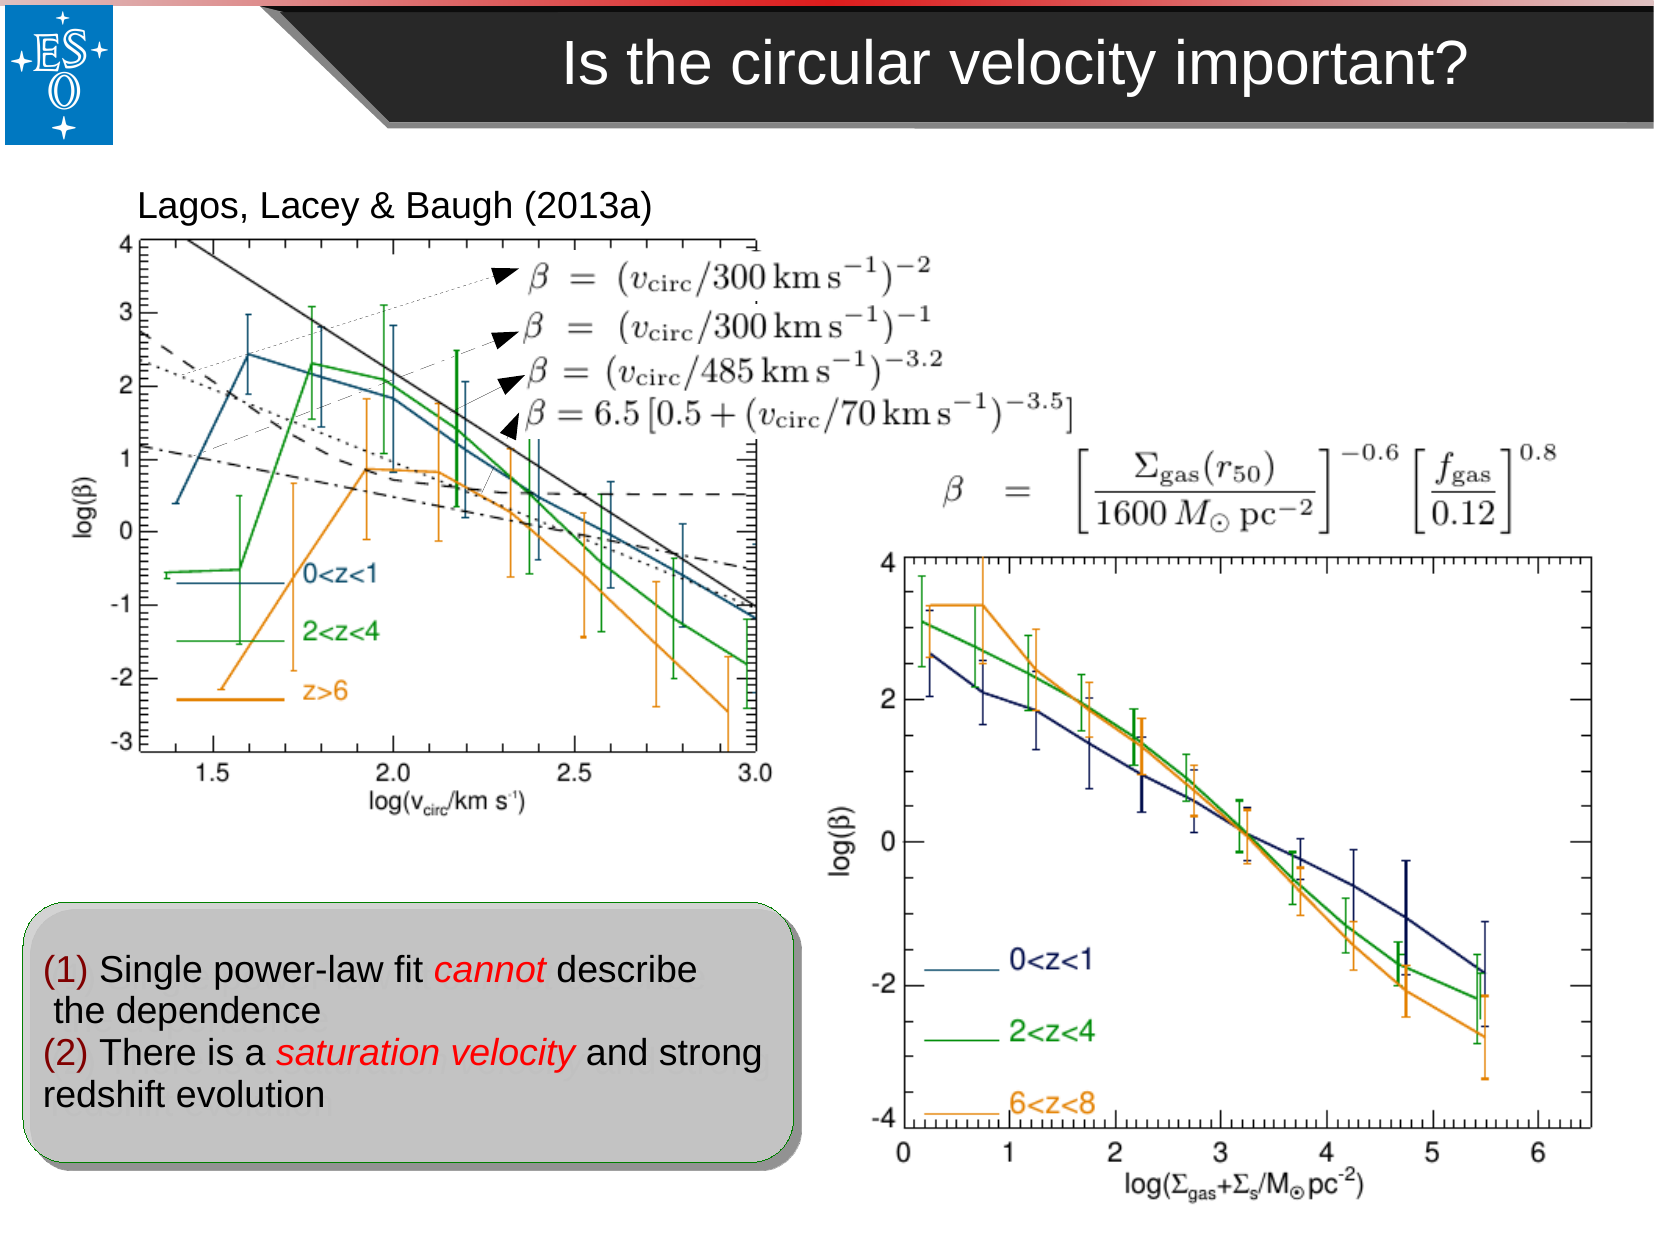

# Is the circular velocity important?
Lagos, Lacey & Baugh (2013a)
(1) Single power-law fit cannot describe
 the dependence
(2) There is a saturation velocity and strong
redshift evolution